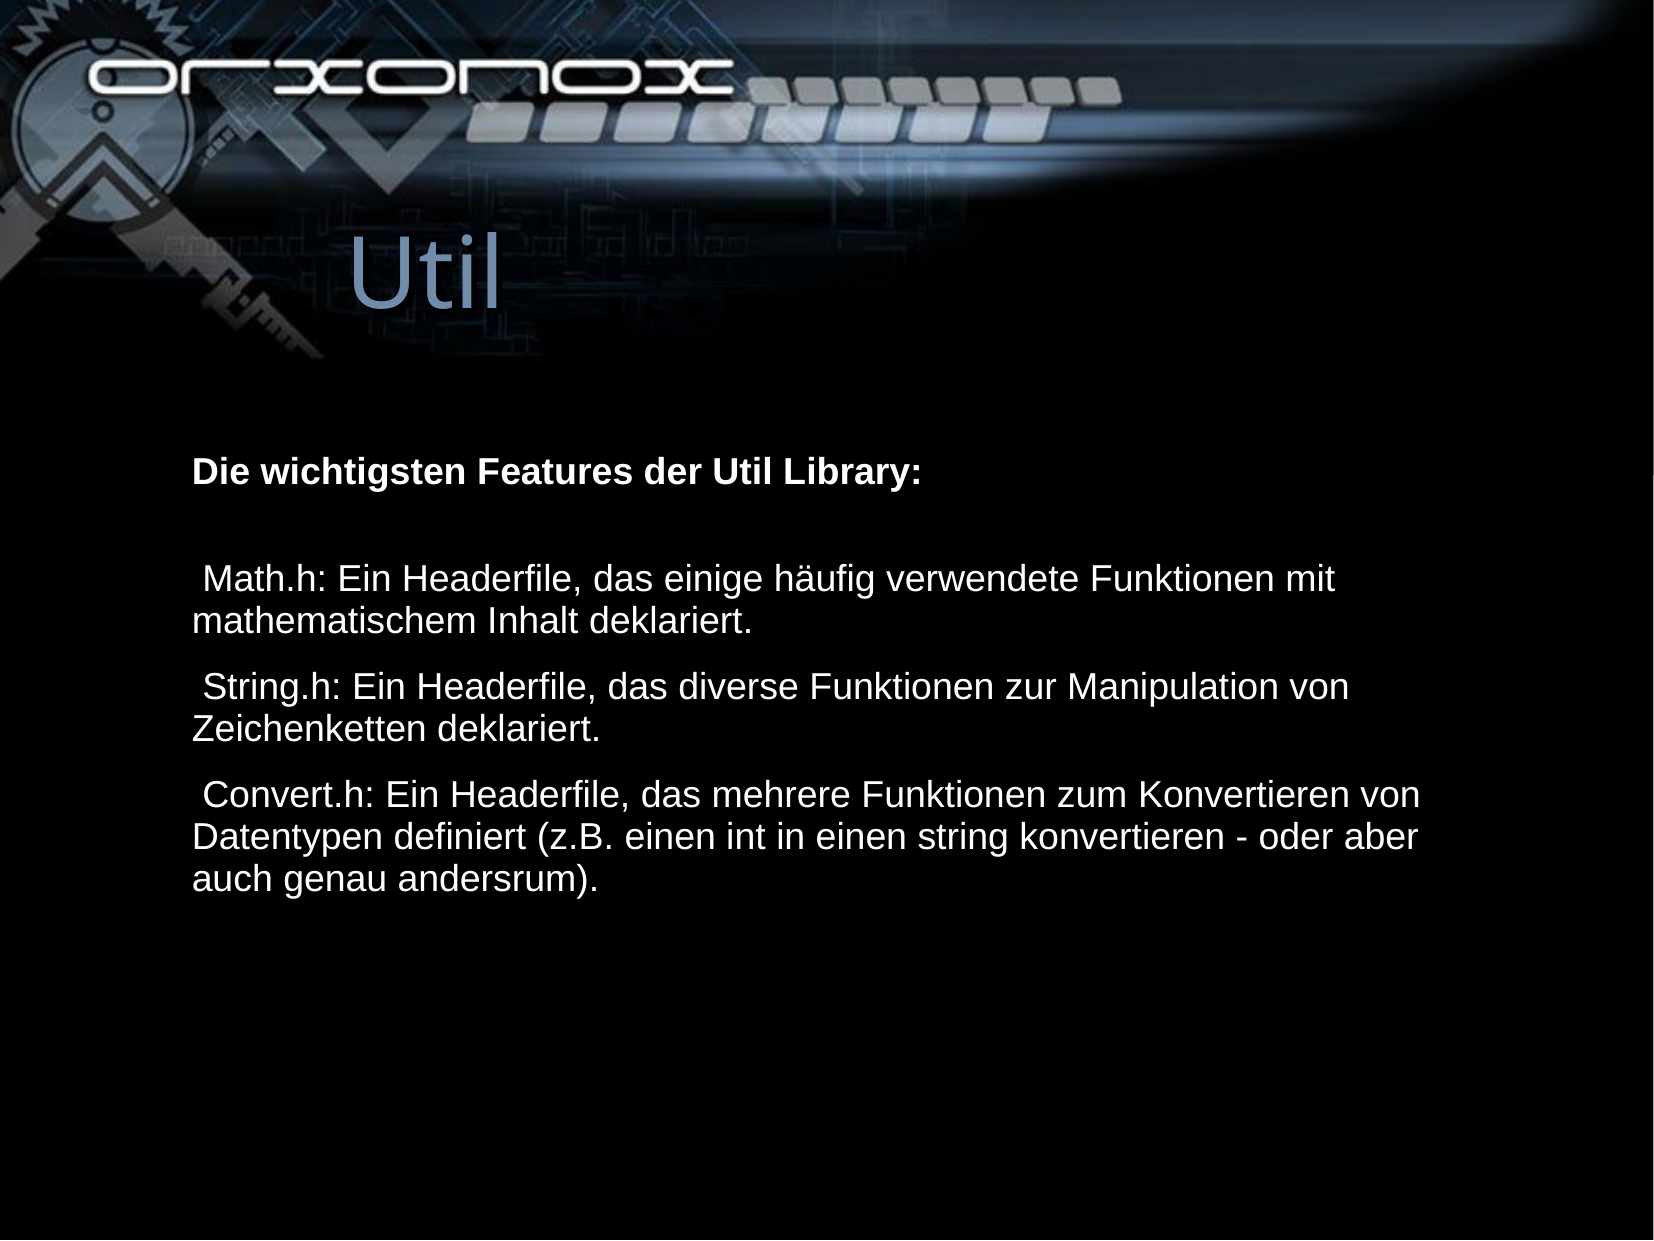

Util
Die wichtigsten Features der Util Library:
 Math.h: Ein Headerfile, das einige häufig verwendete Funktionen mit mathematischem Inhalt deklariert.
 String.h: Ein Headerfile, das diverse Funktionen zur Manipulation von Zeichenketten deklariert.
 Convert.h: Ein Headerfile, das mehrere Funktionen zum Konvertieren von Datentypen definiert (z.B. einen int in einen string konvertieren - oder aber auch genau andersrum).